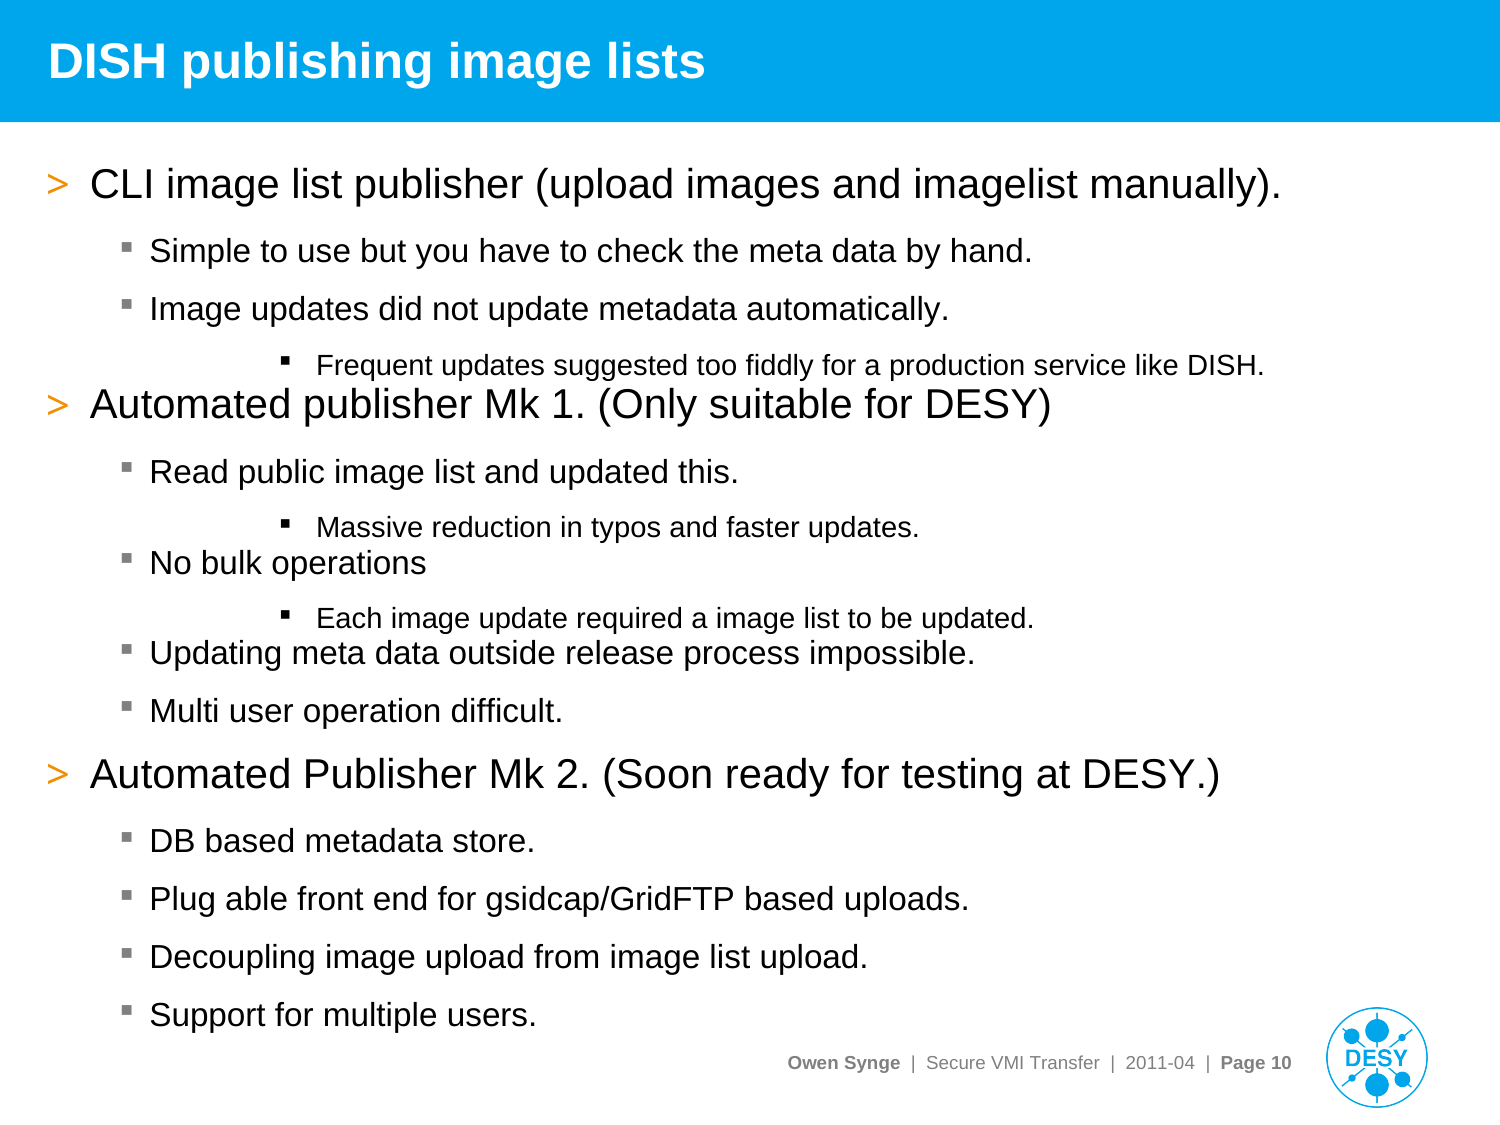

# DISH publishing image lists
CLI image list publisher (upload images and imagelist manually).
Simple to use but you have to check the meta data by hand.
Image updates did not update metadata automatically.
Frequent updates suggested too fiddly for a production service like DISH.
Automated publisher Mk 1. (Only suitable for DESY)
Read public image list and updated this.
Massive reduction in typos and faster updates.
No bulk operations
Each image update required a image list to be updated.
Updating meta data outside release process impossible.
Multi user operation difficult.
Automated Publisher Mk 2. (Soon ready for testing at DESY.)
DB based metadata store.
Plug able front end for gsidcap/GridFTP based uploads.
Decoupling image upload from image list upload.
Support for multiple users.